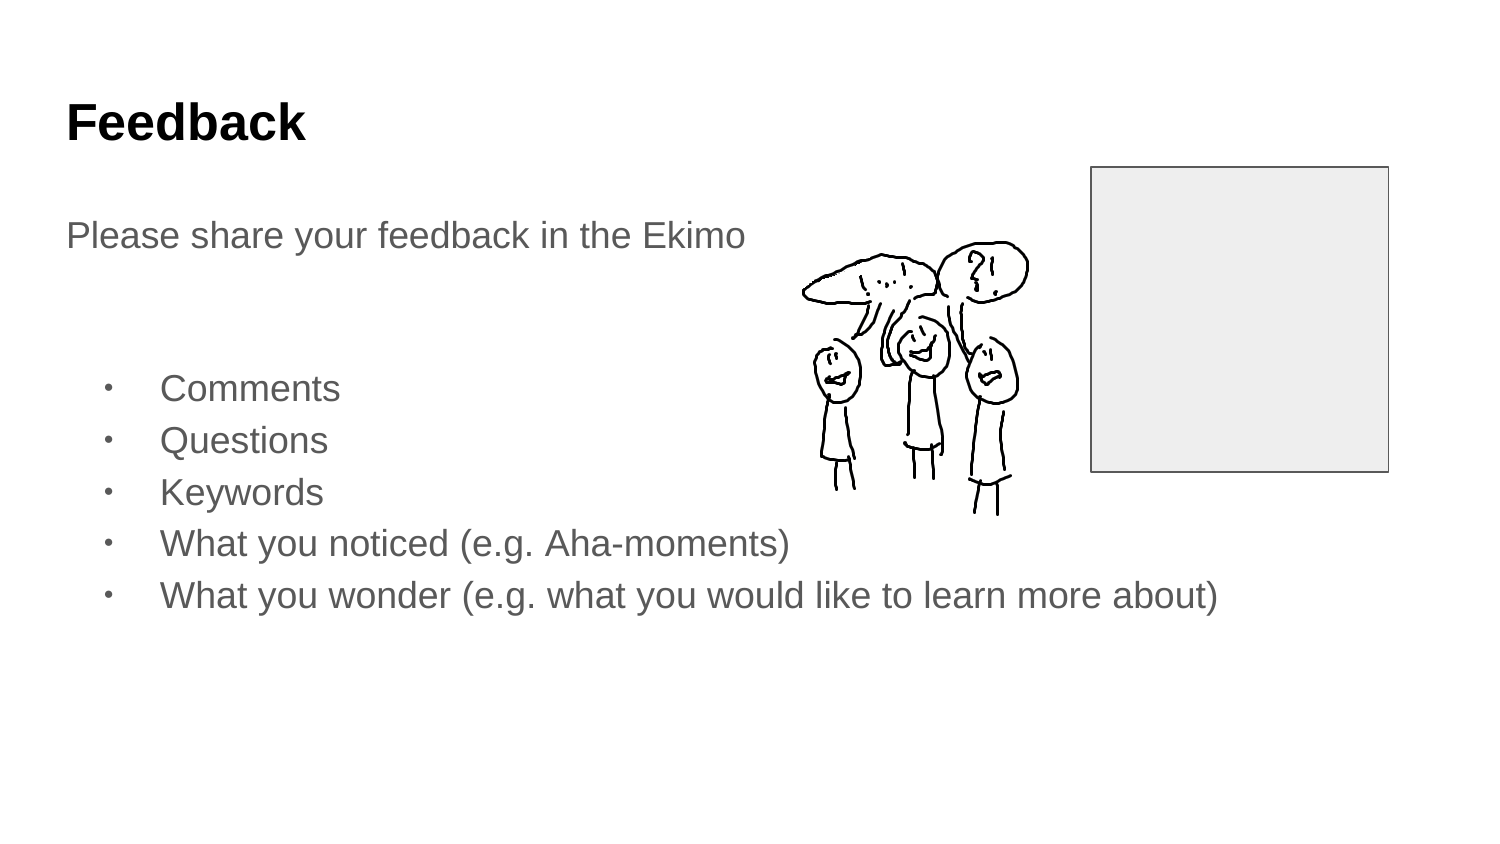

# Feedback
Please share your feedback in the Ekimo
Comments
Questions
Keywords
What you noticed (e.g. Aha-moments)
What you wonder (e.g. what you would like to learn more about)